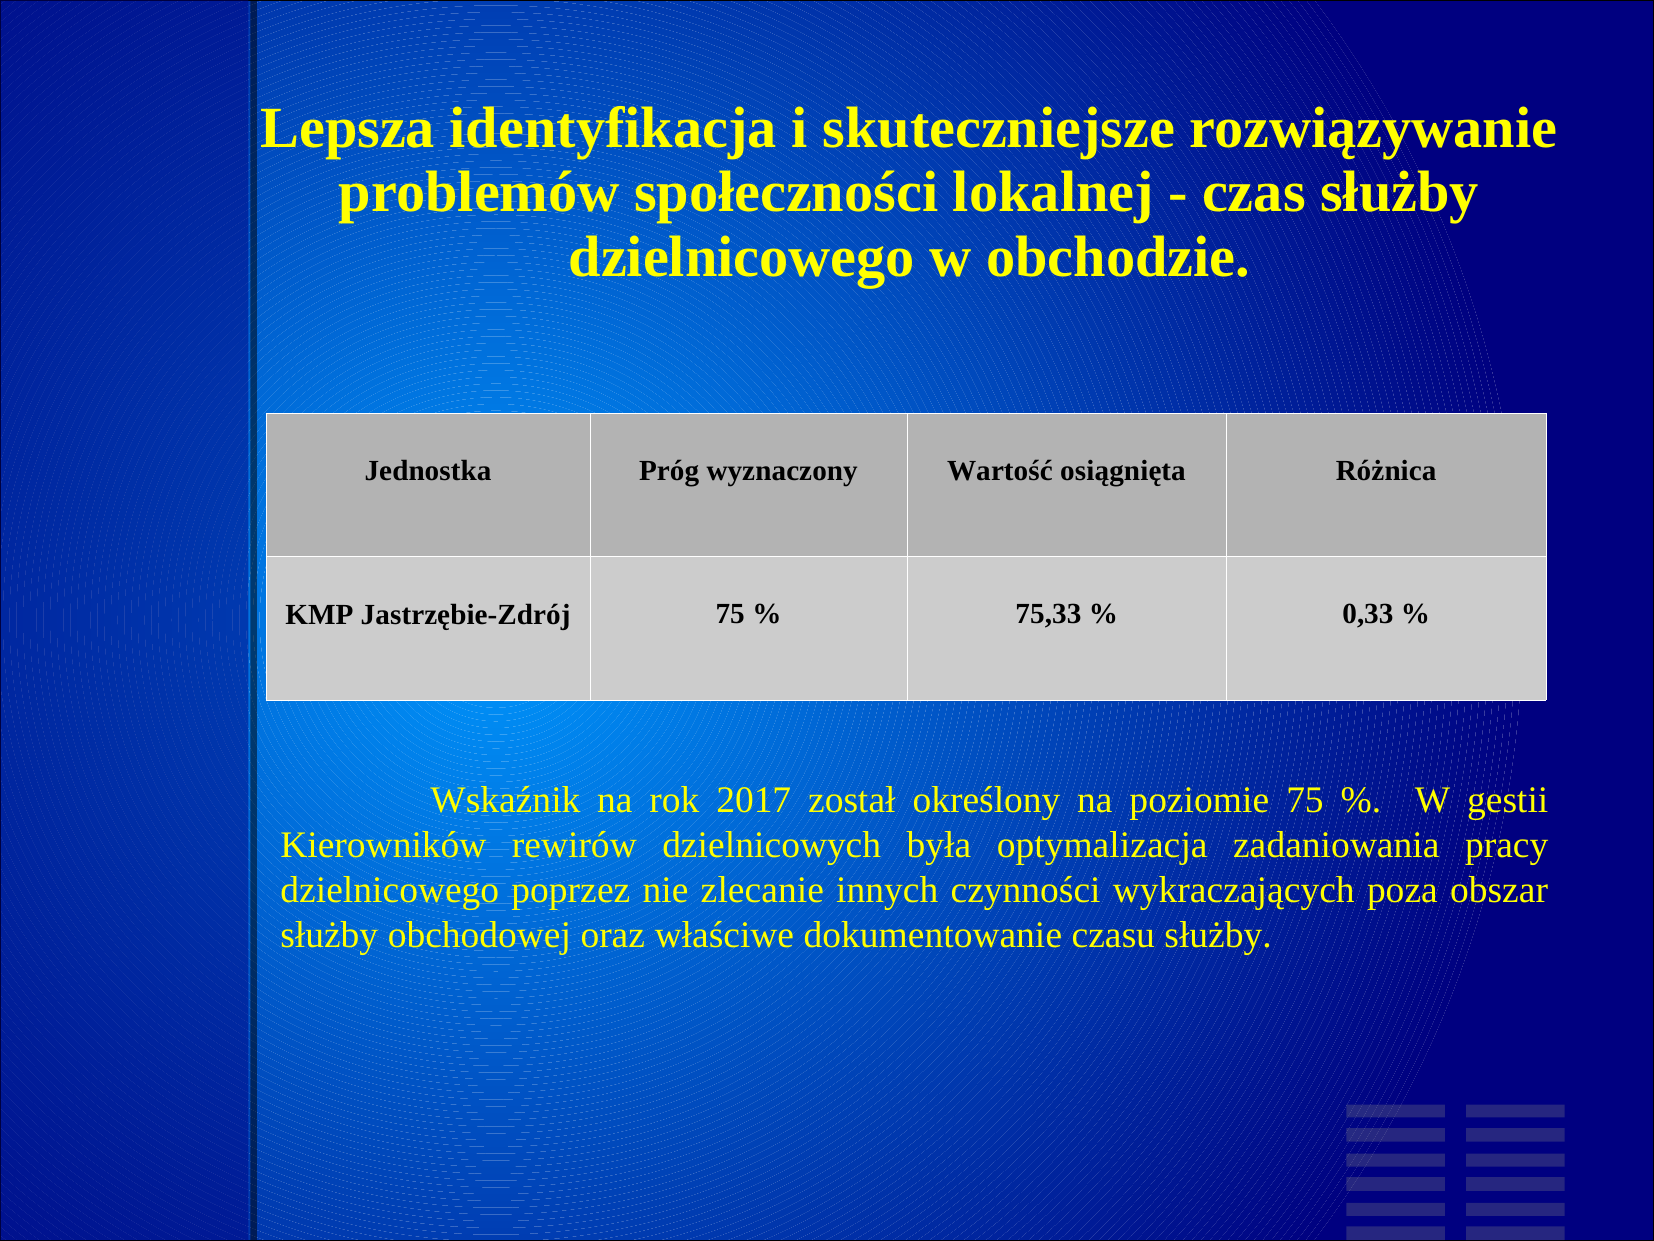

# Lepsza identyfikacja i skuteczniejsze rozwiązywanie problemów społeczności lokalnej - czas służby dzielnicowego w obchodzie.
| Jednostka | Próg wyznaczony | Wartość osiągnięta | Różnica |
| --- | --- | --- | --- |
| KMP Jastrzębie-Zdrój | 75 % | 75,33 % | 0,33 % |
	Wskaźnik na rok 2017 został określony na poziomie 75 %. W gestii Kierowników rewirów dzielnicowych była optymalizacja zadaniowania pracy dzielnicowego poprzez nie zlecanie innych czynności wykraczających poza obszar służby obchodowej oraz właściwe dokumentowanie czasu służby.